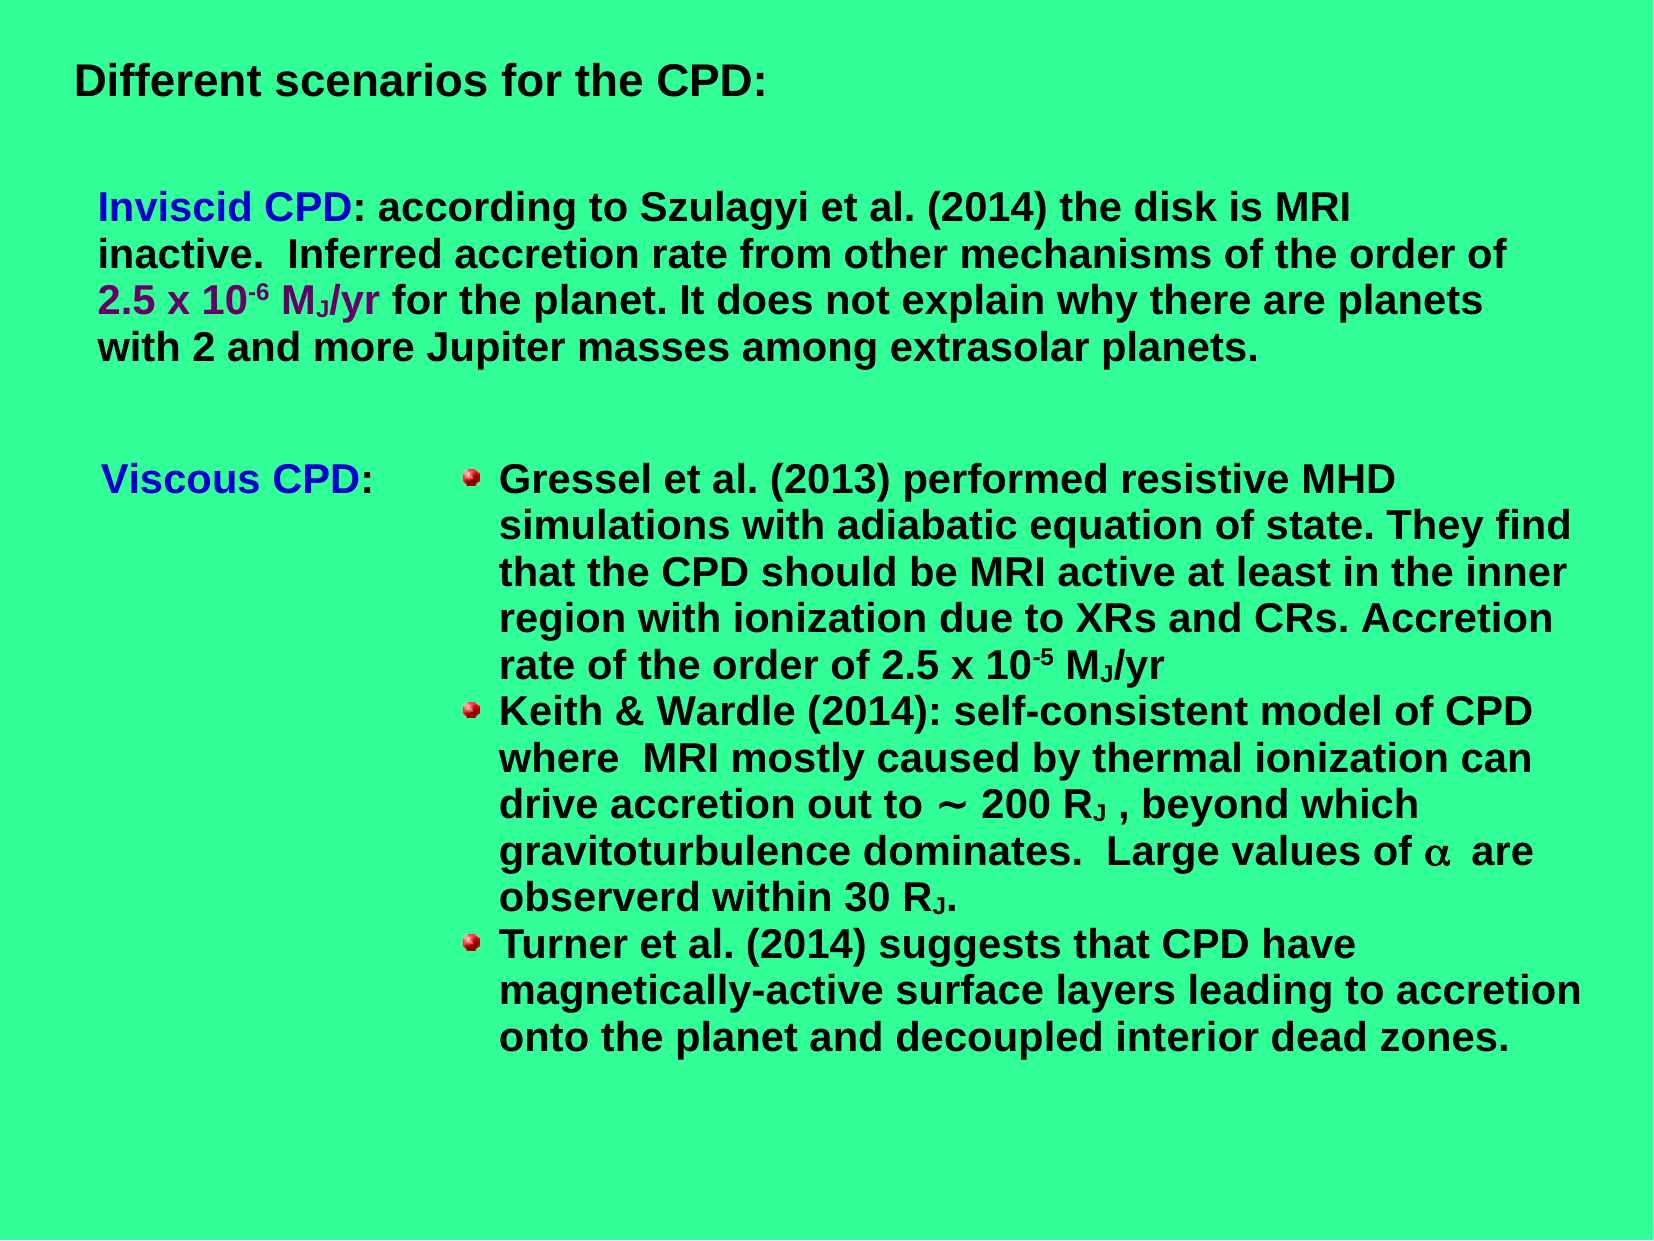

Different scenarios for the CPD:
Inviscid CPD: according to Szulagyi et al. (2014) the disk is MRI inactive. Inferred accretion rate from other mechanisms of the order of 2.5 x 10-6 MJ/yr for the planet. It does not explain why there are planets with 2 and more Jupiter masses among extrasolar planets.
Viscous CPD:
Gressel et al. (2013) performed resistive MHD simulations with adiabatic equation of state. They find that the CPD should be MRI active at least in the inner region with ionization due to XRs and CRs. Accretion rate of the order of 2.5 x 10-5 MJ/yr
Keith & Wardle (2014): self-consistent model of CPD where MRI mostly caused by thermal ionization can drive accretion out to ∼ 200 RJ , beyond which gravitoturbulence dominates. Large values of a are observerd within 30 RJ.
Turner et al. (2014) suggests that CPD have magnetically-active surface layers leading to accretion onto the planet and decoupled interior dead zones.